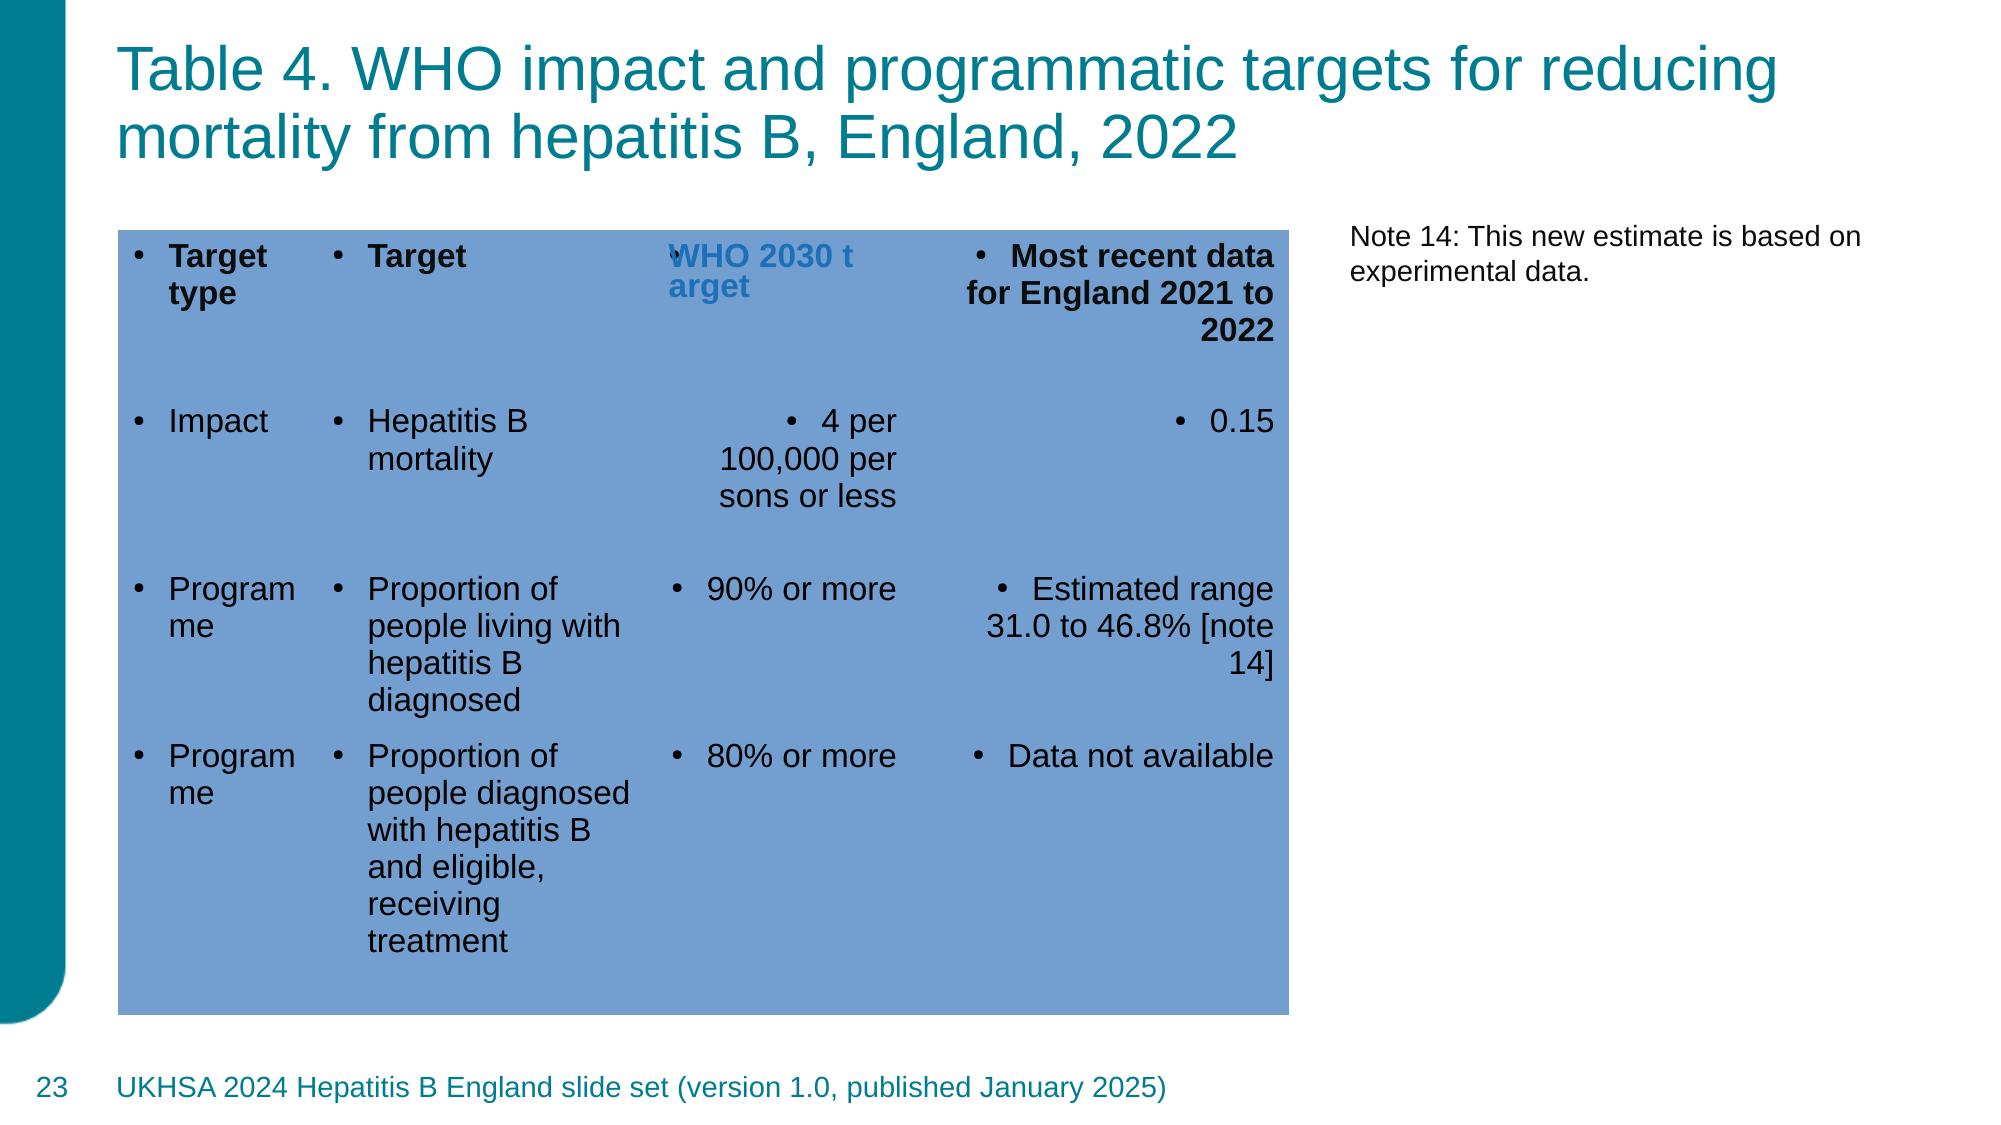

# Table 4. WHO impact and programmatic targets for reducing mortality from hepatitis B, England, 2022
Note 14: This new estimate is based on experimental data.
| Target type | Target | WHO 2030 target | Most recent data for England 2021 to 2022 |
| --- | --- | --- | --- |
| Impact | Hepatitis B mortality | 4 per 100,000 persons or less | 0.15 |
| Programme | Proportion of people living with hepatitis B diagnosed | 90% or more | Estimated range 31.0 to 46.8% [note 14] |
| Programme | Proportion of people diagnosed with hepatitis B and eligible, receiving treatment | 80% or more | Data not available |
23
UKHSA 2024 Hepatitis B England slide set (version 1.0, published January 2025)